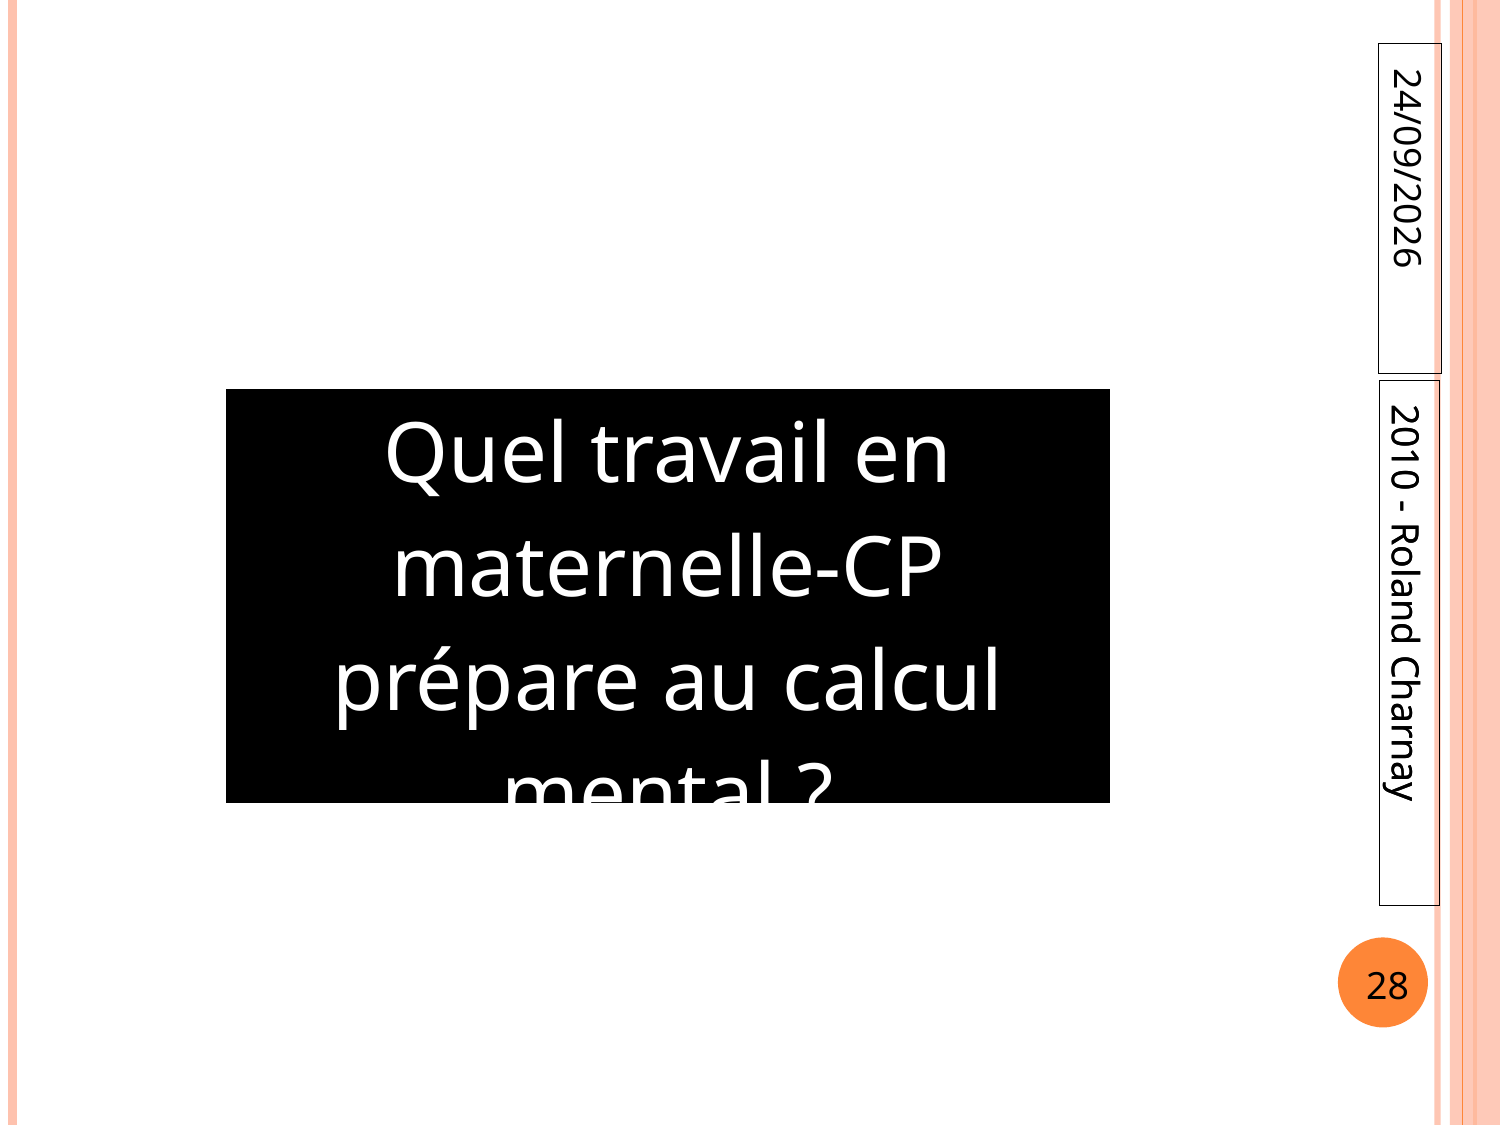

Quel travail en maternelle-CP prépare au calcul mental ?
<footer>2010 - Roland Charnay